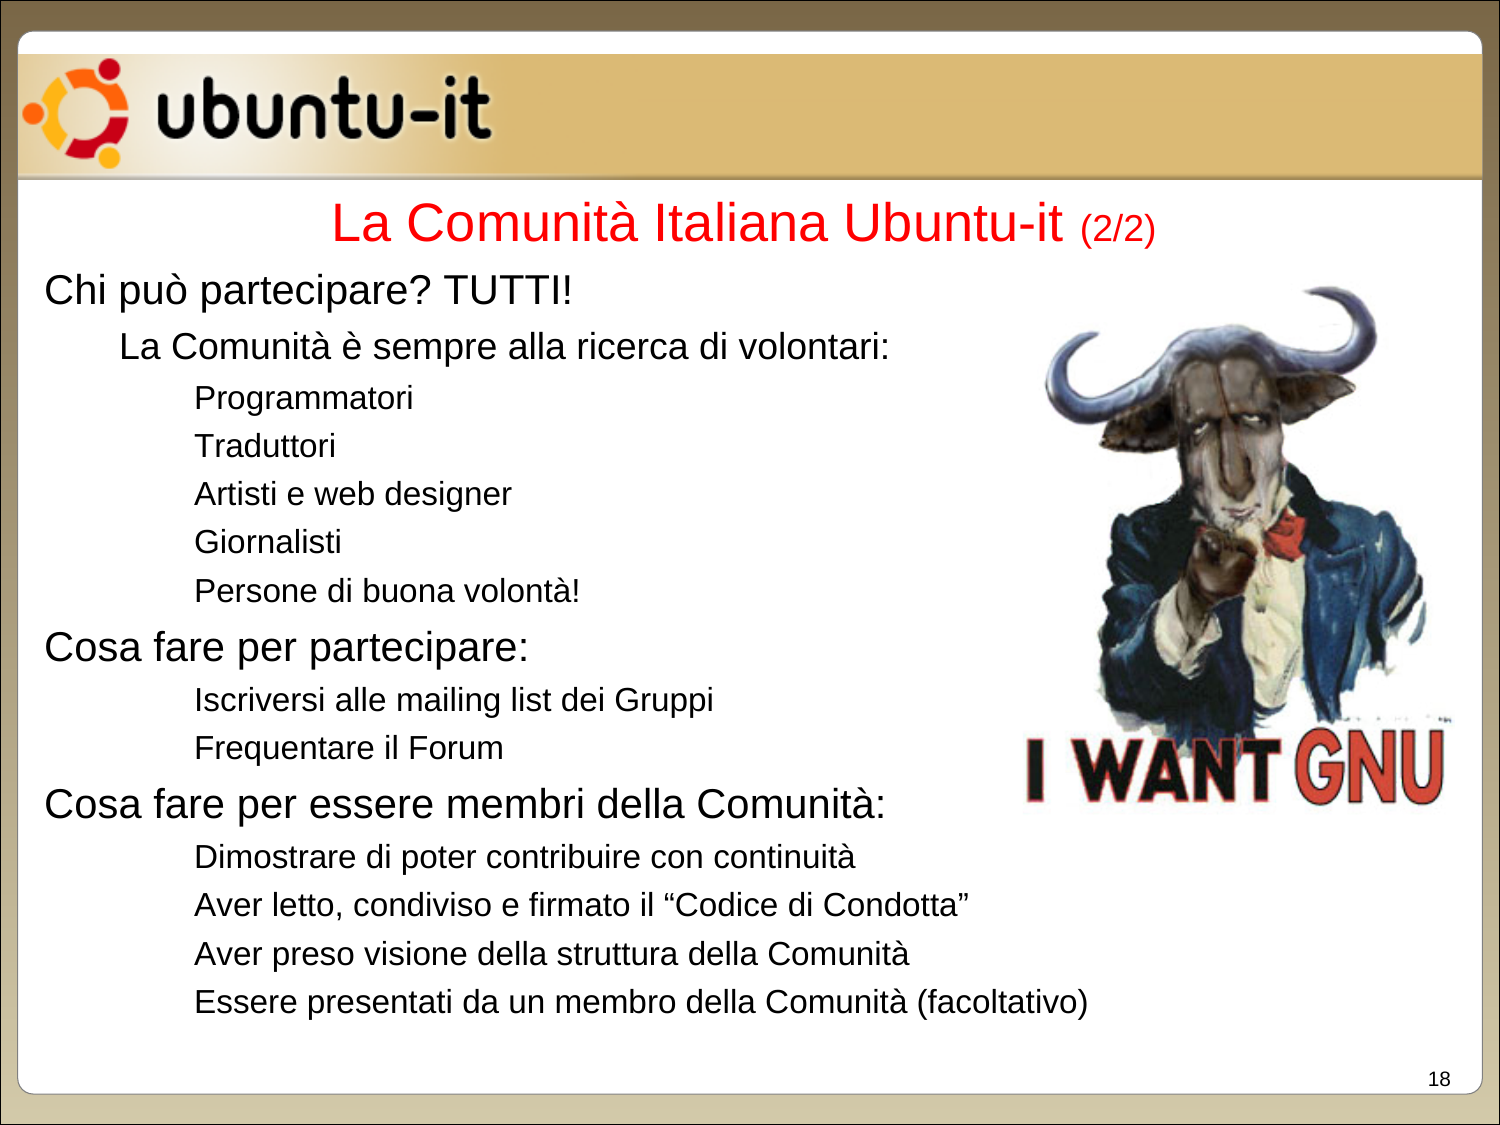

# La Comunità Italiana Ubuntu-it (2/2)
Chi può partecipare? TUTTI!
La Comunità è sempre alla ricerca di volontari:
Programmatori
Traduttori
Artisti e web designer
Giornalisti
Persone di buona volontà!
Cosa fare per partecipare:
Iscriversi alle mailing list dei Gruppi
Frequentare il Forum
Cosa fare per essere membri della Comunità:
Dimostrare di poter contribuire con continuità
Aver letto, condiviso e firmato il “Codice di Condotta”
Aver preso visione della struttura della Comunità
Essere presentati da un membro della Comunità (facoltativo)
18